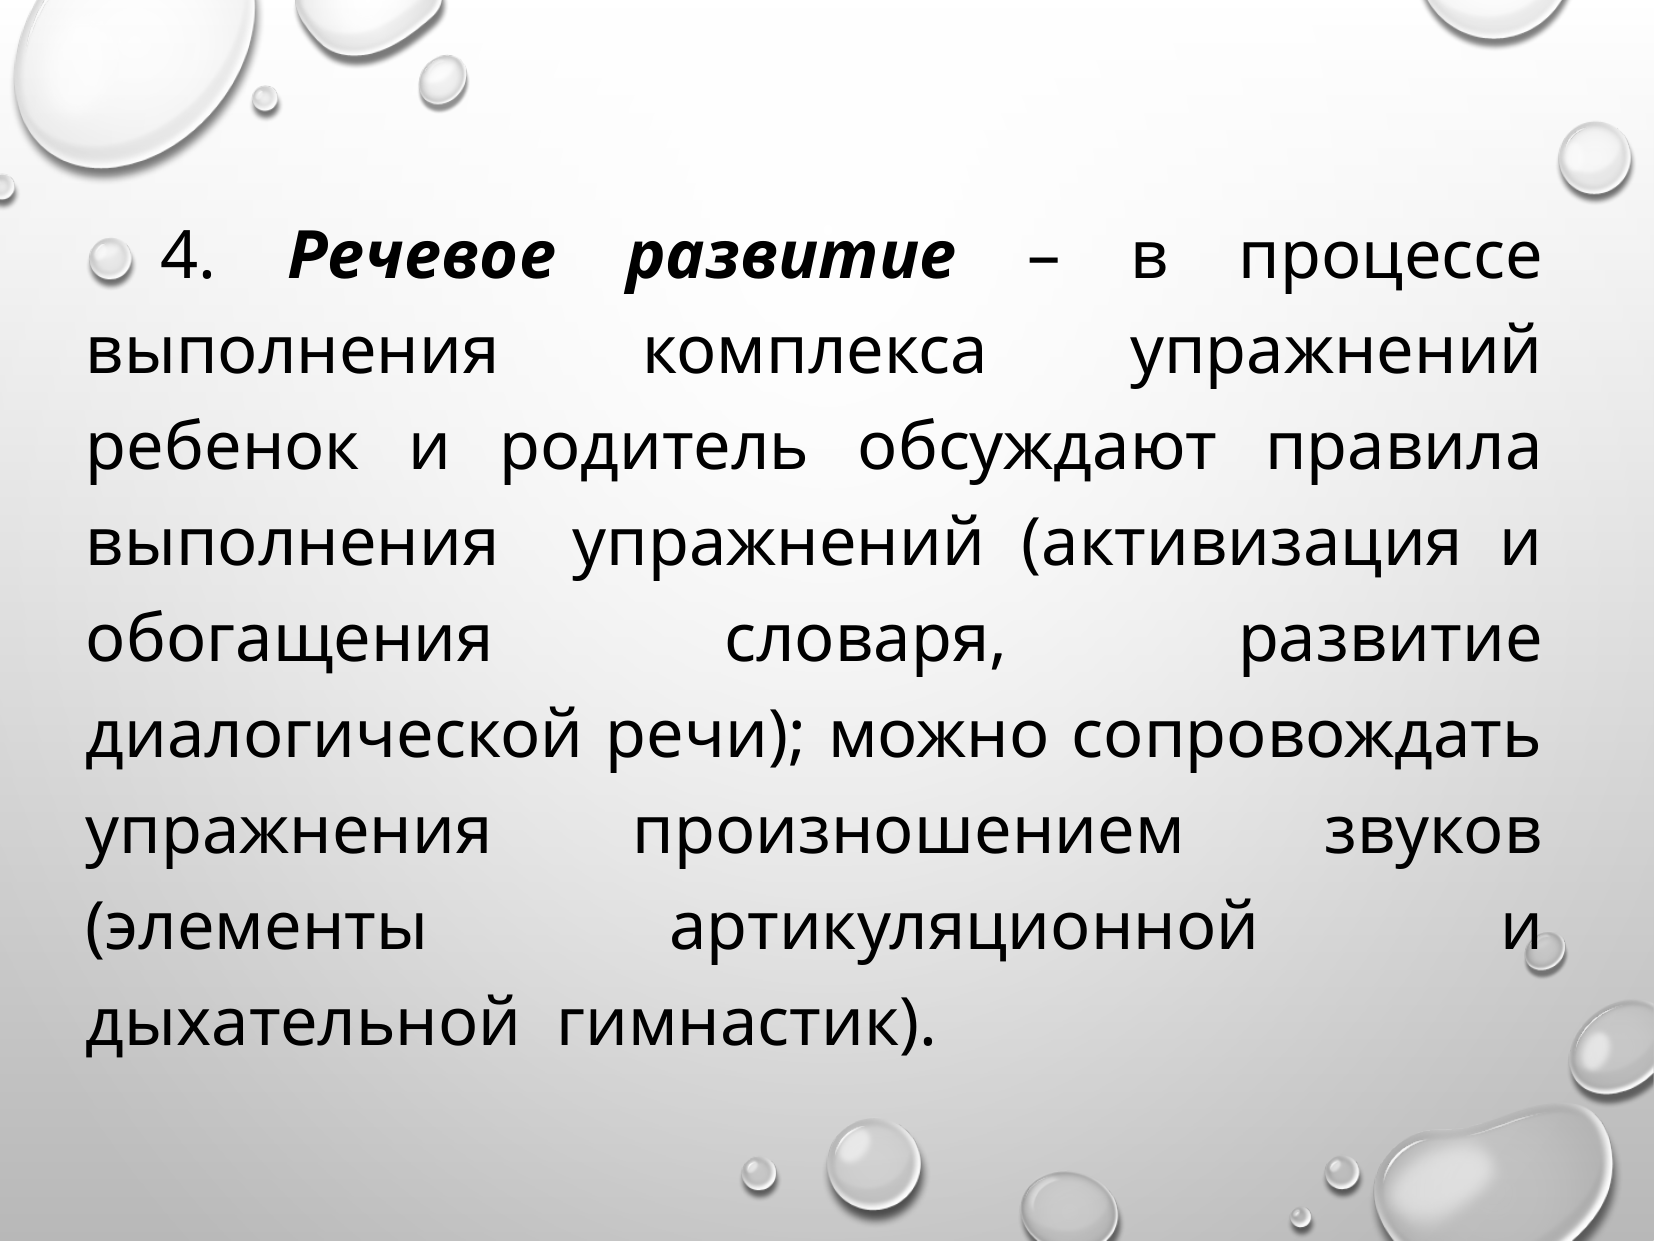

# 4. Речевое развитие – в процессе выполнения комплекса упражнений ребенок и родитель обсуждают правила выполнения упражнений (активизация и обогащения словаря, развитие диалогической речи); можно сопровождать упражнения произношением звуков (элементы артикуляционной и дыхательной гимнастик).